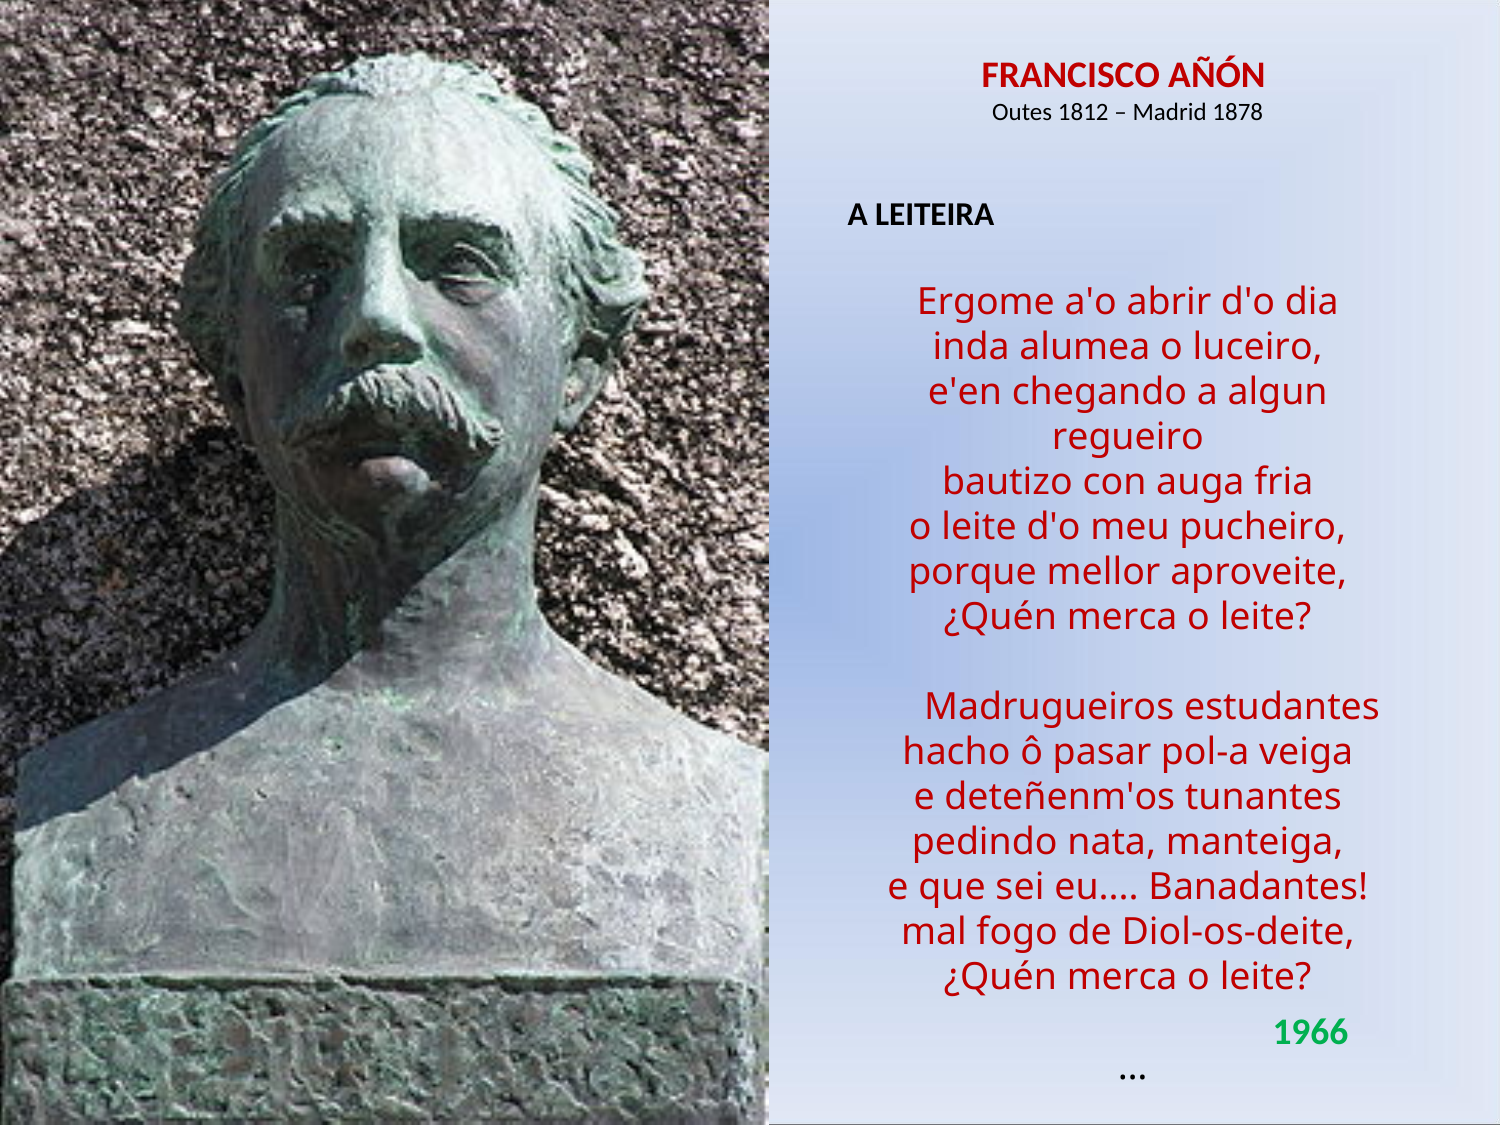

FRANCISCO AÑÓN
Outes 1812 – Madrid 1878
A LEITEIRA
Ergome a'o abrir d'o dia
inda alumea o luceiro,
e'en chegando a algun regueiro
bautizo con auga fria
o leite d'o meu pucheiro,
porque mellor aproveite,
¿Quén merca o leite?
     Madrugueiros estudantes
hacho ô pasar pol-a veiga
e deteñenm'os tunantes
pedindo nata, manteiga,
e que sei eu.... Banadantes!
mal fogo de Diol-os-deite,
¿Quén merca o leite?
 …
1966